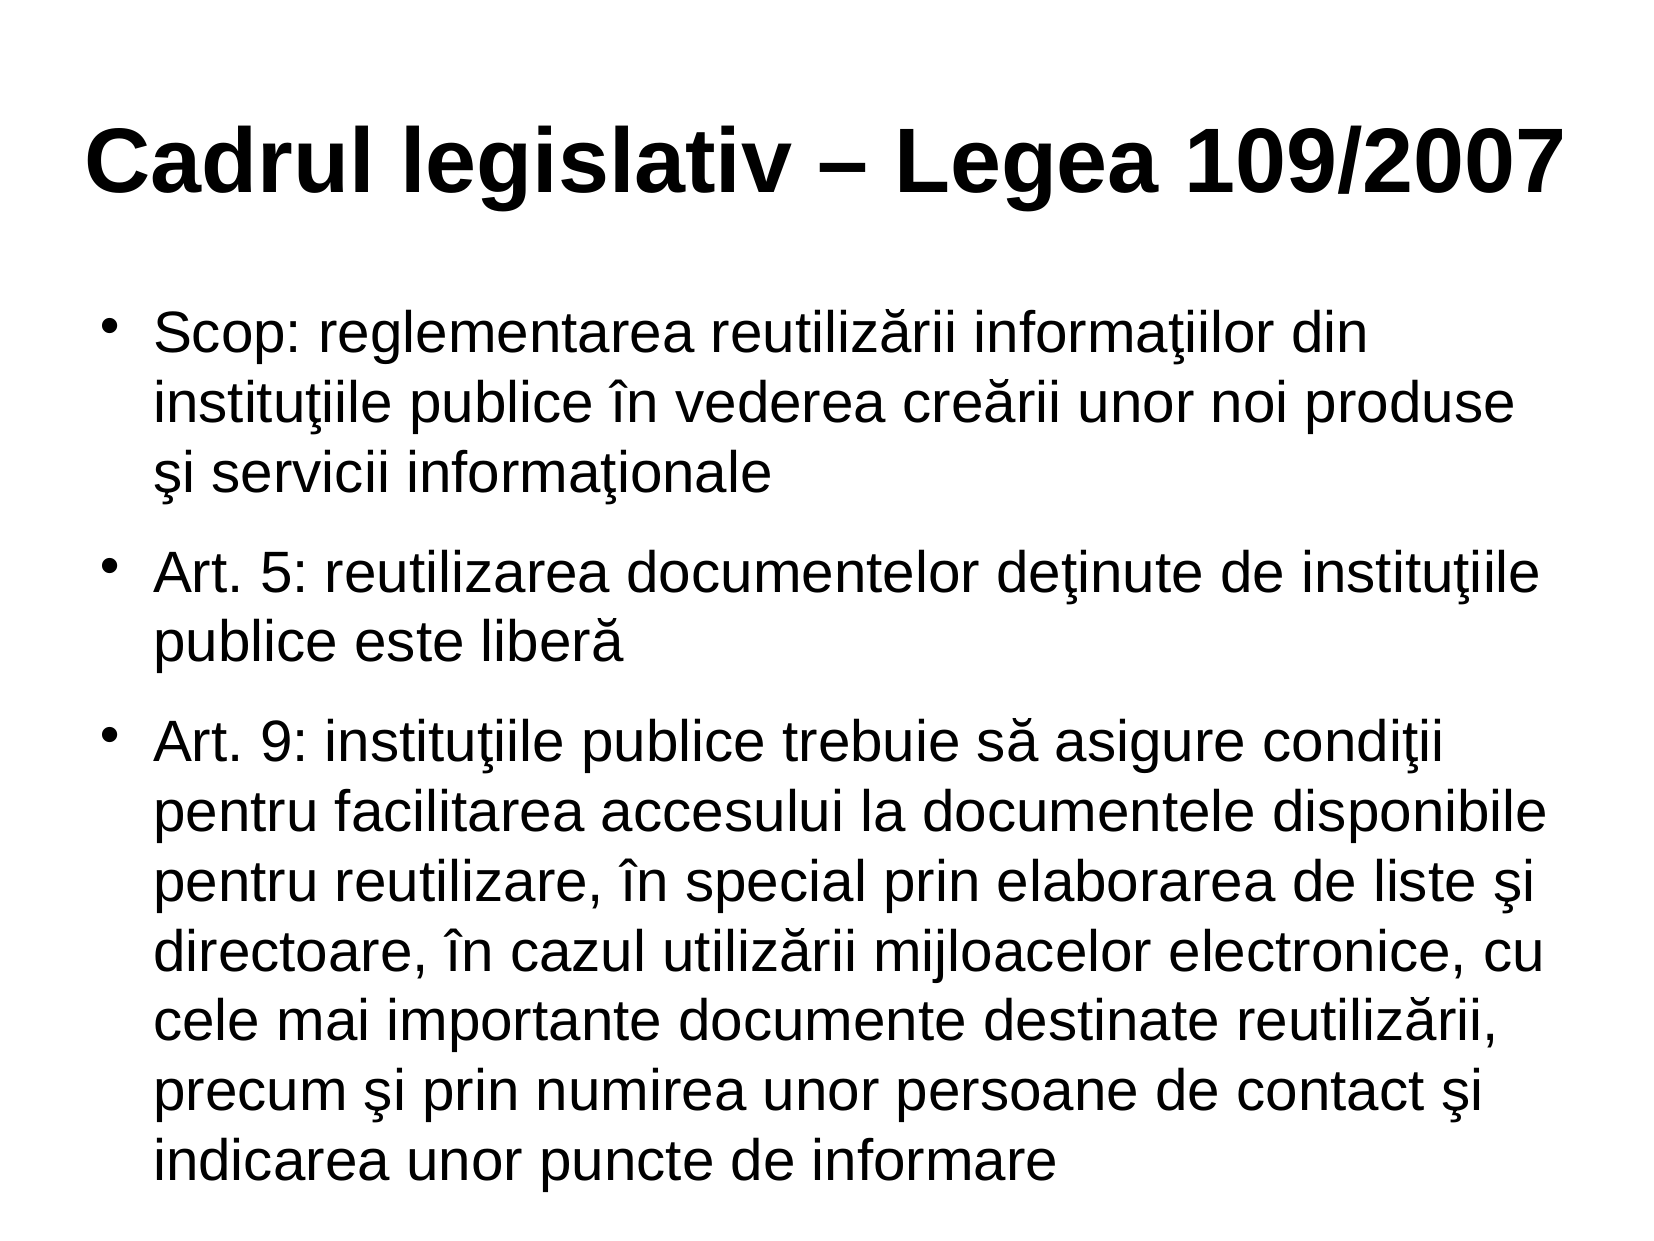

# Cadrul legislativ – Legea 109/2007
Scop: reglementarea reutilizării informaţiilor din instituţiile publice în vederea creării unor noi produse şi servicii informaţionale
Art. 5: reutilizarea documentelor deţinute de instituţiile publice este liberă
Art. 9: instituţiile publice trebuie să asigure condiţii pentru facilitarea accesului la documentele disponibile pentru reutilizare, în special prin elaborarea de liste şi directoare, în cazul utilizării mijloacelor electronice, cu cele mai importante documente destinate reutilizării, precum şi prin numirea unor persoane de contact şi indicarea unor puncte de informare